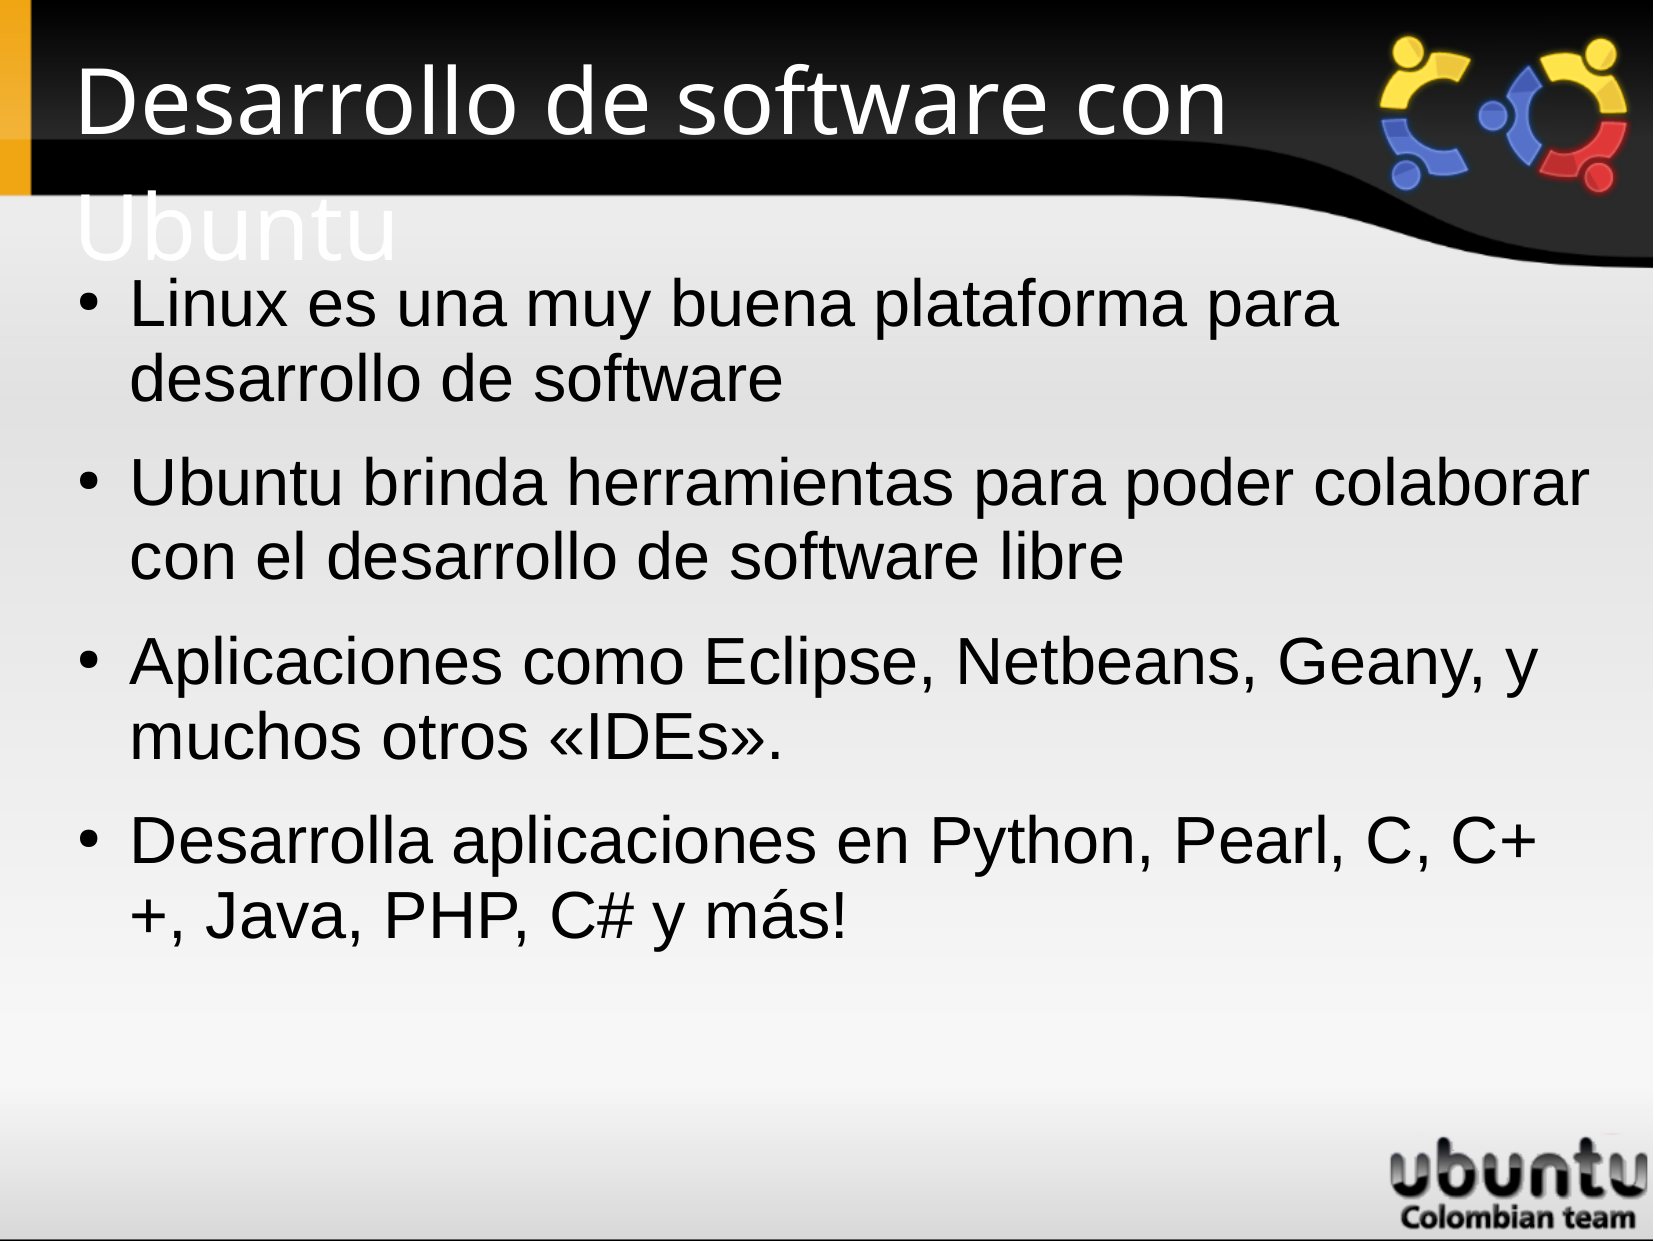

Desarrollo de software con Ubuntu
# Linux es una muy buena plataforma para desarrollo de software
Ubuntu brinda herramientas para poder colaborar con el desarrollo de software libre
Aplicaciones como Eclipse, Netbeans, Geany, y muchos otros «IDEs».
Desarrolla aplicaciones en Python, Pearl, C, C++, Java, PHP, C# y más!